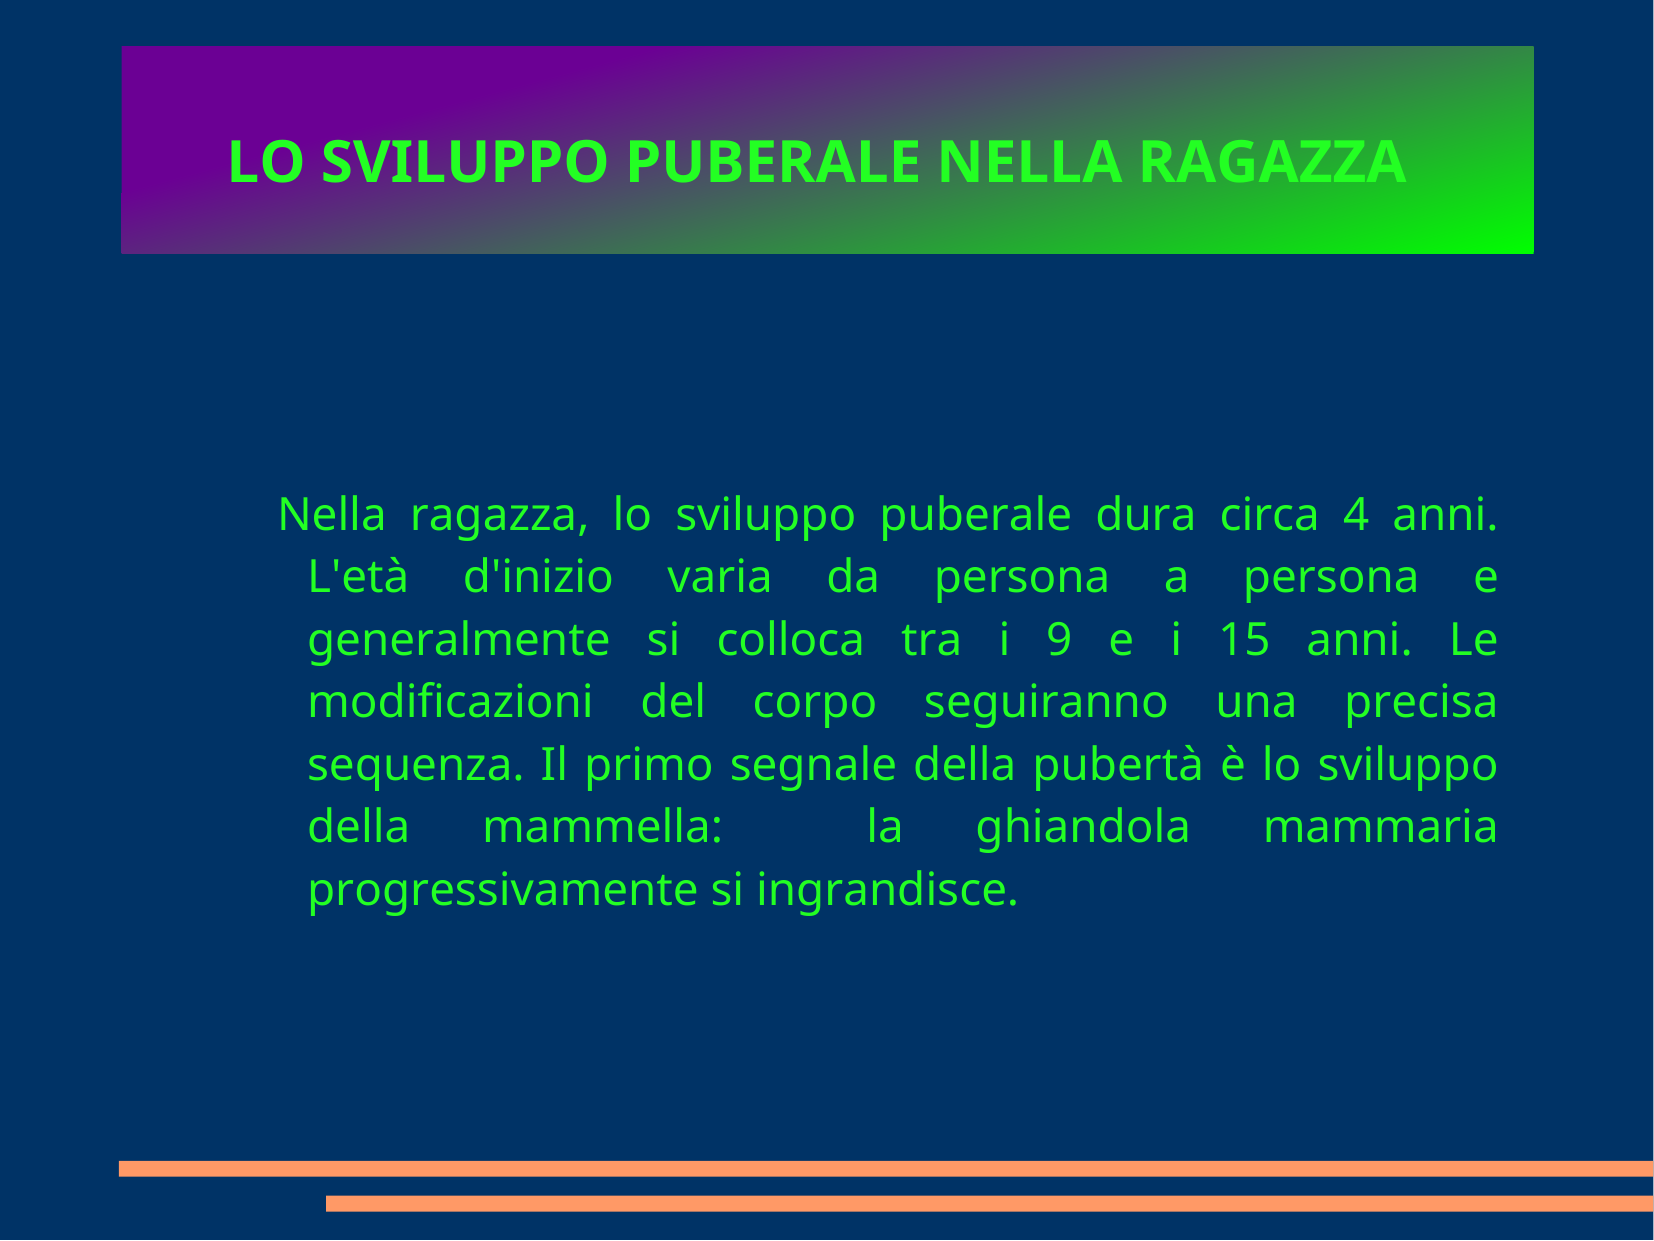

# LO SVILUPPO PUBERALE NELLA RAGAZZA
 Nella ragazza, lo sviluppo puberale dura circa 4 anni. L'età d'inizio varia da persona a persona e generalmente si colloca tra i 9 e i 15 anni. Le modificazioni del corpo seguiranno una precisa sequenza. Il primo segnale della pubertà è lo sviluppo della mammella: la ghiandola mammaria progressivamente si ingrandisce.